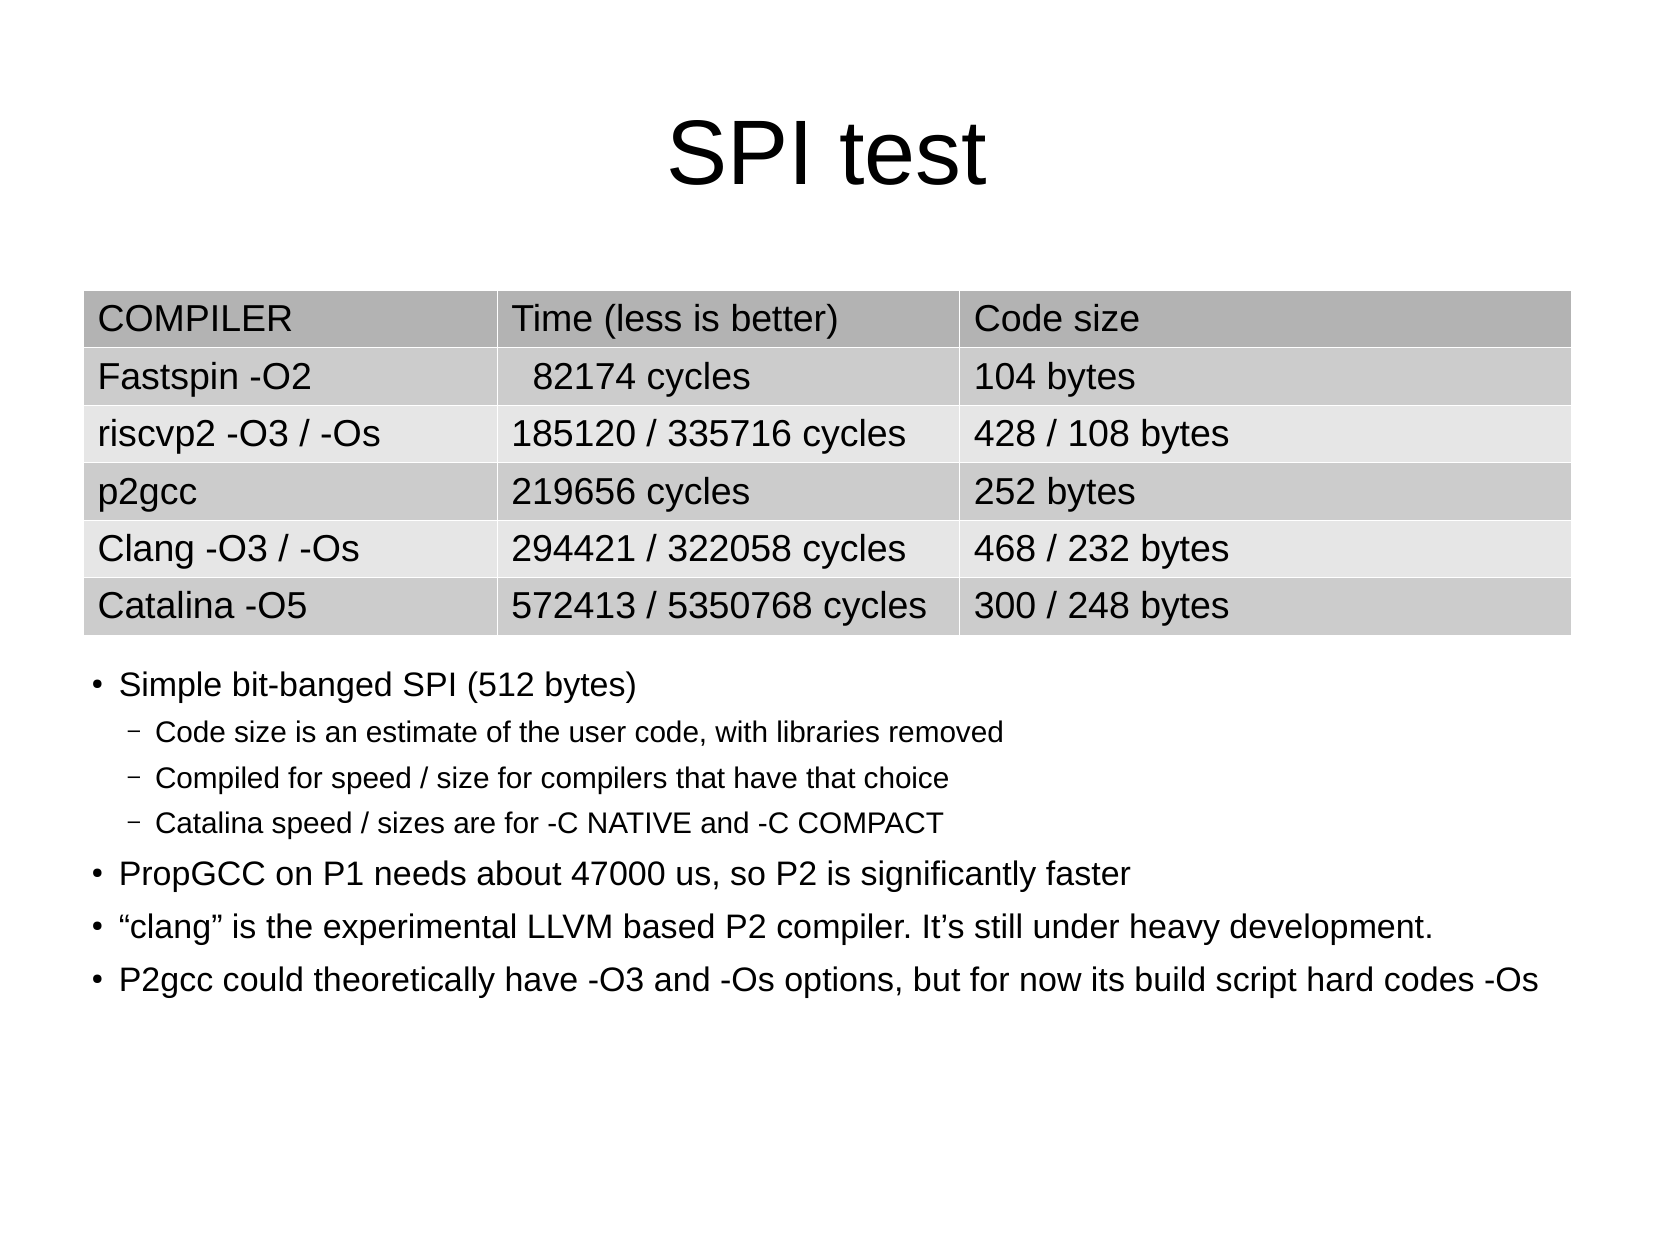

# SPI test
| COMPILER | Time (less is better) | Code size |
| --- | --- | --- |
| Fastspin -O2 | 82174 cycles | 104 bytes |
| riscvp2 -O3 / -Os | 185120 / 335716 cycles | 428 / 108 bytes |
| p2gcc | 219656 cycles | 252 bytes |
| Clang -O3 / -Os | 294421 / 322058 cycles | 468 / 232 bytes |
| Catalina -O5 | 572413 / 5350768 cycles | 300 / 248 bytes |
Simple bit-banged SPI (512 bytes)
Code size is an estimate of the user code, with libraries removed
Compiled for speed / size for compilers that have that choice
Catalina speed / sizes are for -C NATIVE and -C COMPACT
PropGCC on P1 needs about 47000 us, so P2 is significantly faster
“clang” is the experimental LLVM based P2 compiler. It’s still under heavy development.
P2gcc could theoretically have -O3 and -Os options, but for now its build script hard codes -Os